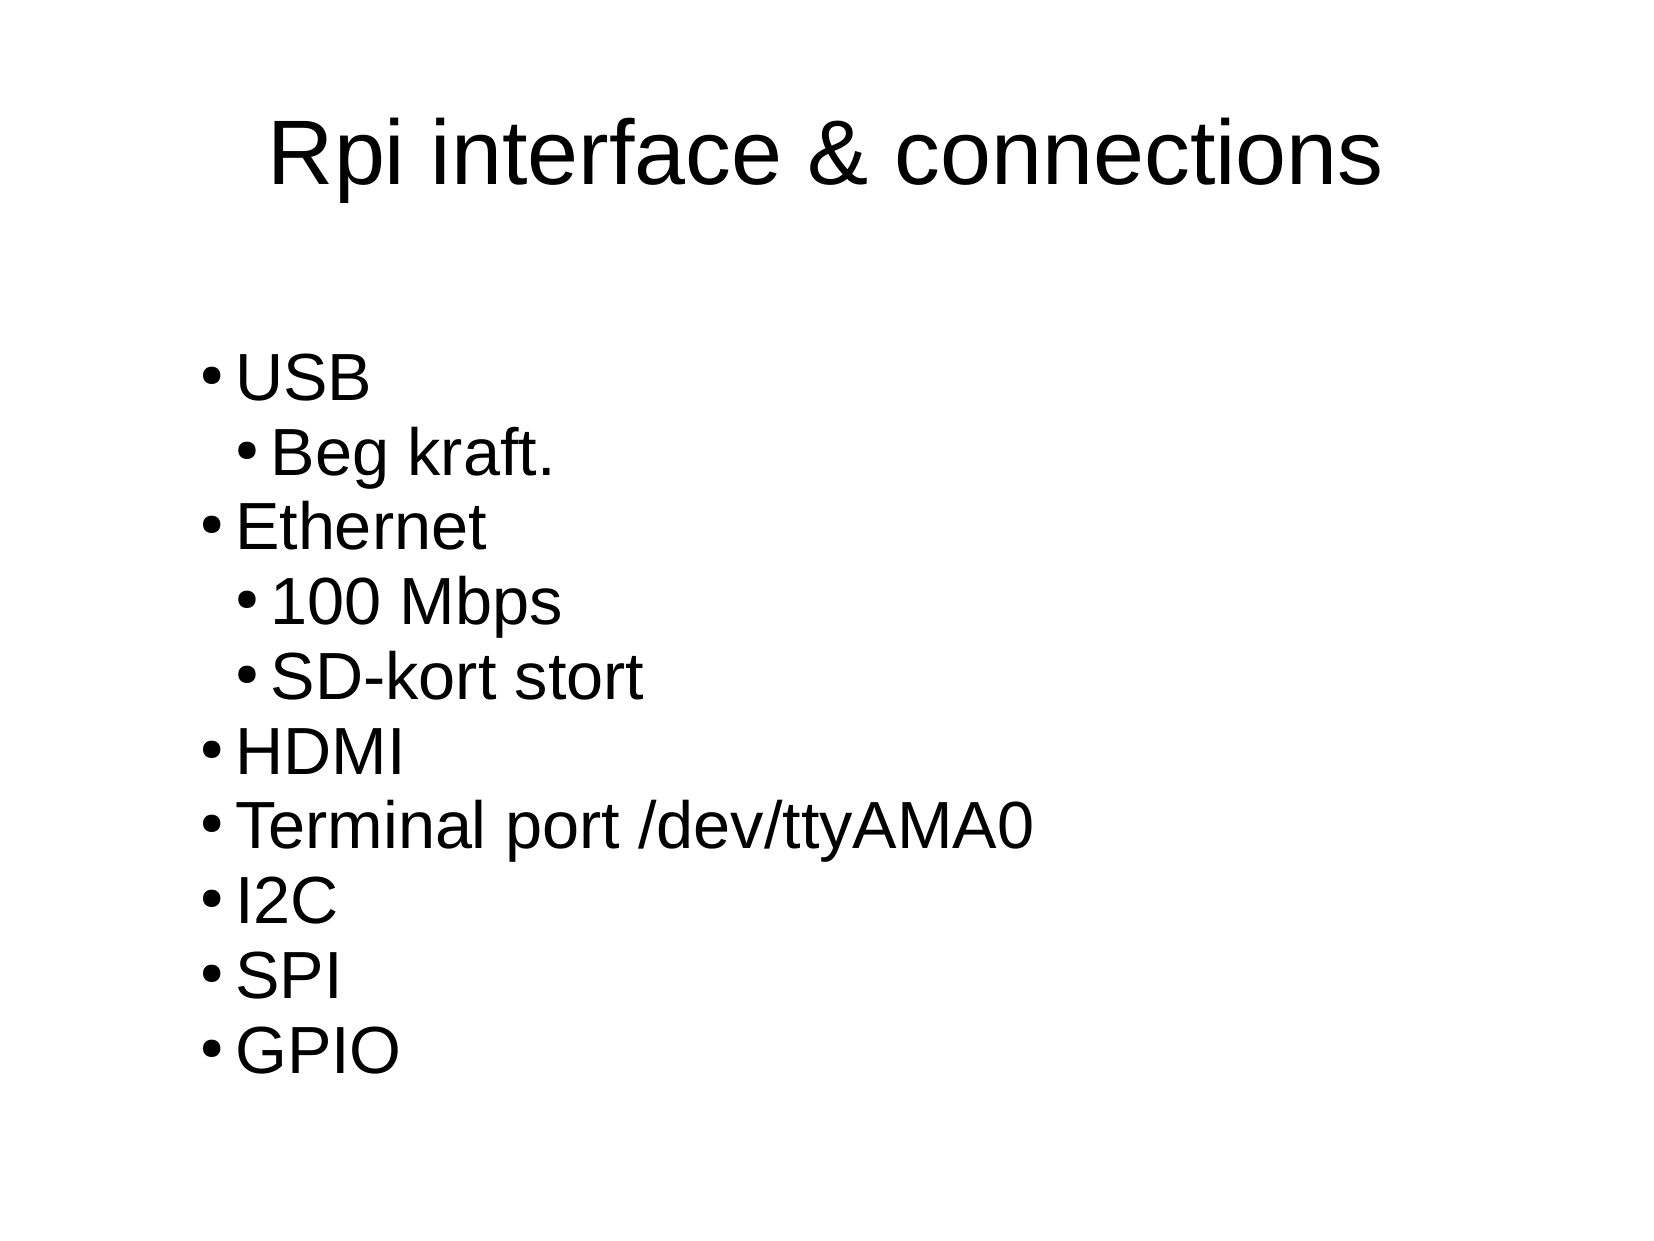

# Rpi interface & connections
USB
Beg kraft.
Ethernet
100 Mbps
SD-kort stort
HDMI
Terminal port /dev/ttyAMA0
I2C
SPI
GPIO